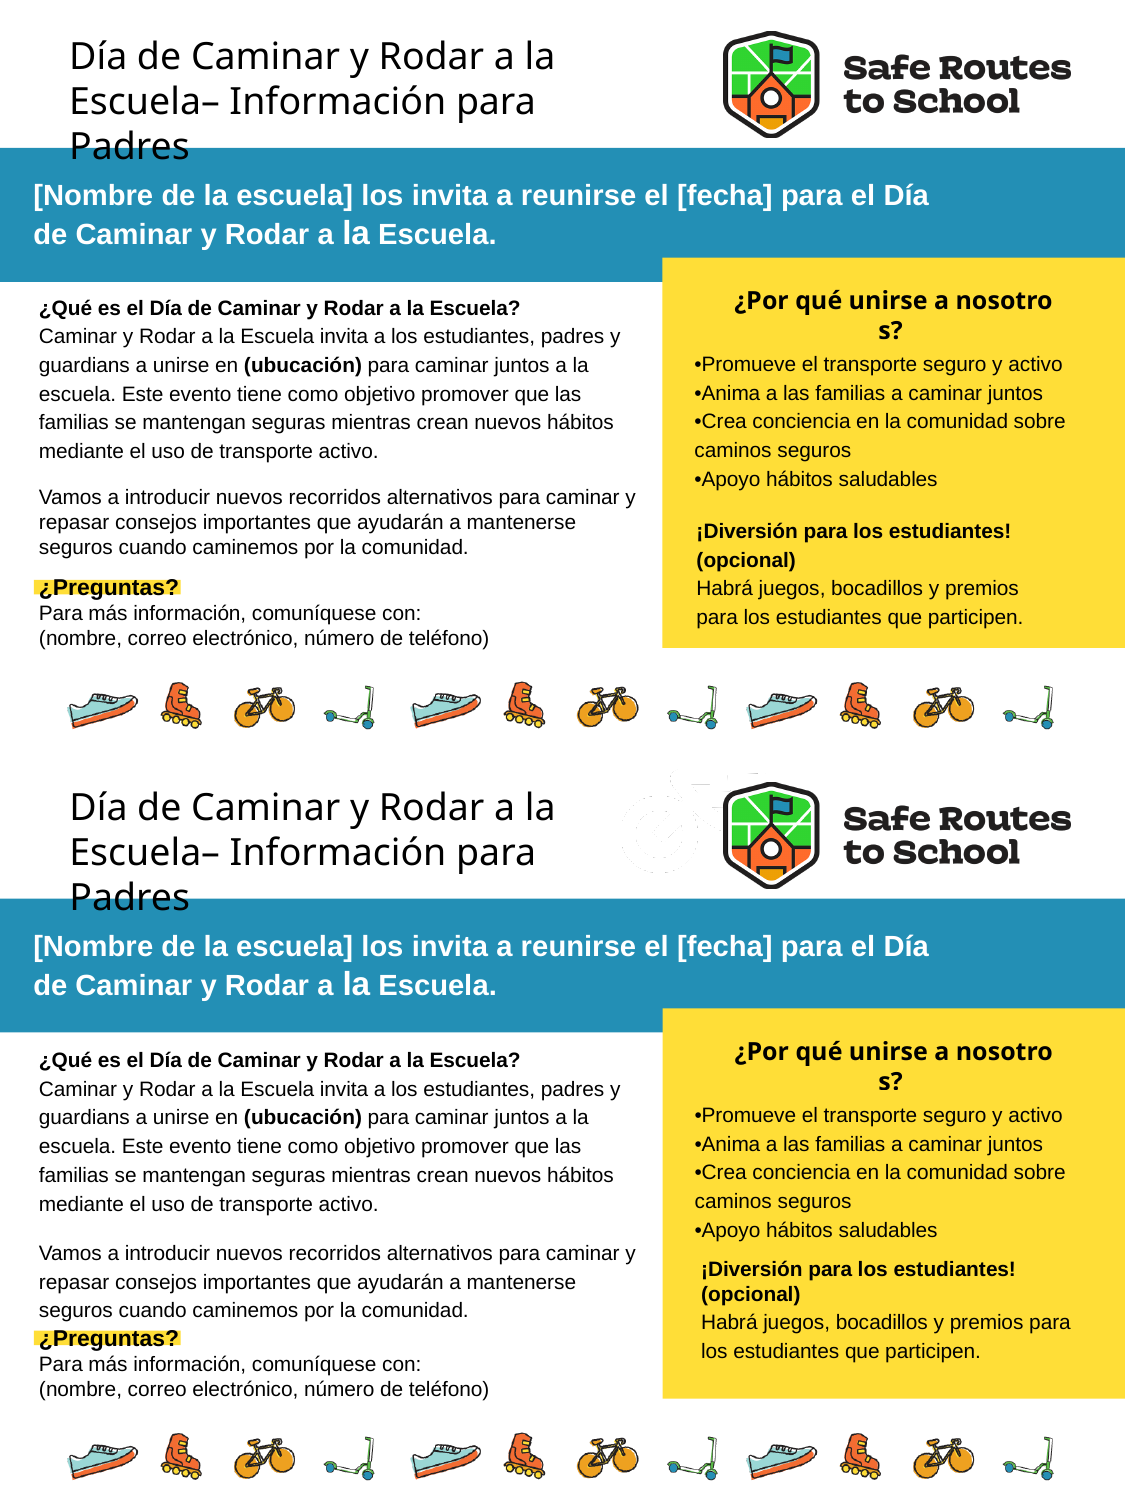

Día de Caminar y Rodar a la Escuela– Información para Padres
[Nombre de la escuela] los invita a reunirse el [fecha] para el Día de Caminar y Rodar a la Escuela.
¿Por qué unirse a nosotros?
•Promueve el transporte seguro y activo
•Anima a las familias a caminar juntos
•Crea conciencia en la comunidad sobre caminos seguros
•Apoyo hábitos saludables
¿Qué es el Día de Caminar y Rodar a la Escuela?
Caminar y Rodar a la Escuela invita a los estudiantes, padres y guardians a unirse en (ubucación) para caminar juntos a la escuela. Este evento tiene como objetivo promover que las familias se mantengan seguras mientras crean nuevos hábitos mediante el uso de transporte activo.
Vamos a introducir nuevos recorridos alternativos para caminar y repasar consejos importantes que ayudarán a mantenerse seguros cuando caminemos por la comunidad.
¡Diversión para los estudiantes! (opcional)
Habrá juegos, bocadillos y premios para los estudiantes que participen.
¿Preguntas?
Para más información, comuníquese con: 
(nombre, correo electrónico, número de teléfono)
Día de Caminar y Rodar a la Escuela– Información para Padres
[Nombre de la escuela] los invita a reunirse el [fecha] para el Día de Caminar y Rodar a la Escuela.
¿Por qué unirse a nosotros?
•Promueve el transporte seguro y activo
•Anima a las familias a caminar juntos
•Crea conciencia en la comunidad sobre caminos seguros
•Apoyo hábitos saludables
¿Qué es el Día de Caminar y Rodar a la Escuela?
Caminar y Rodar a la Escuela invita a los estudiantes, padres y guardians a unirse en (ubucación) para caminar juntos a la escuela. Este evento tiene como objetivo promover que las familias se mantengan seguras mientras crean nuevos hábitos mediante el uso de transporte activo.
Vamos a introducir nuevos recorridos alternativos para caminar y repasar consejos importantes que ayudarán a mantenerse seguros cuando caminemos por la comunidad.
¡Diversión para los estudiantes! (opcional)
Habrá juegos, bocadillos y premios para los estudiantes que participen.
¿Preguntas?
Para más información, comuníquese con: 
(nombre, correo electrónico, número de teléfono)